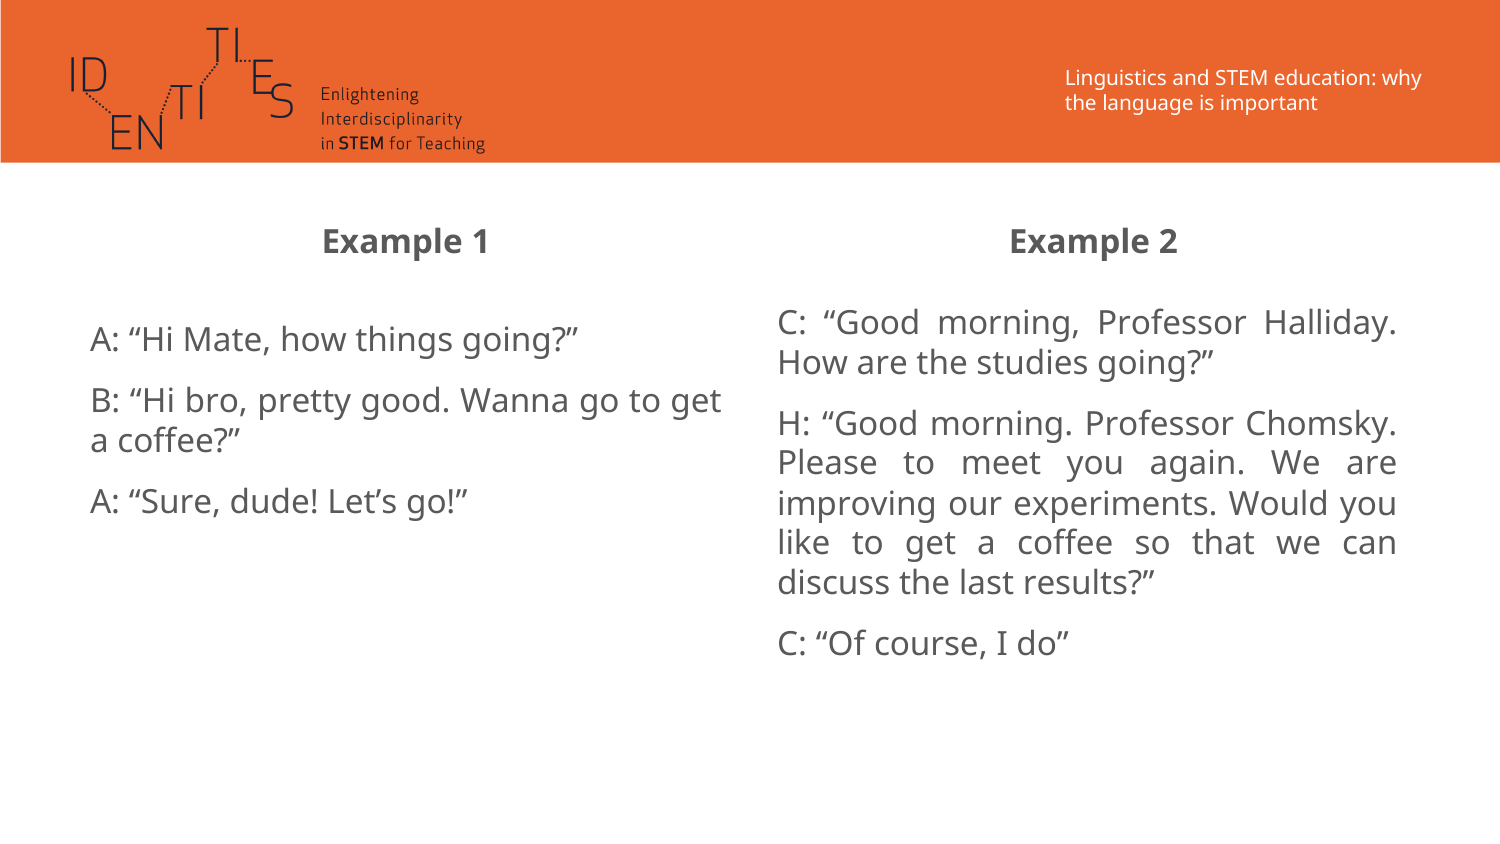

#
Linguistics and STEM education: why the language is important
Example 1
Example 2
C: “Good morning, Professor Halliday. How are the studies going?”
H: “Good morning. Professor Chomsky. Please to meet you again. We are improving our experiments. Would you like to get a coffee so that we can discuss the last results?”
C: “Of course, I do”
A: “Hi Mate, how things going?”
B: “Hi bro, pretty good. Wanna go to get a coffee?”
A: “Sure, dude! Let’s go!”